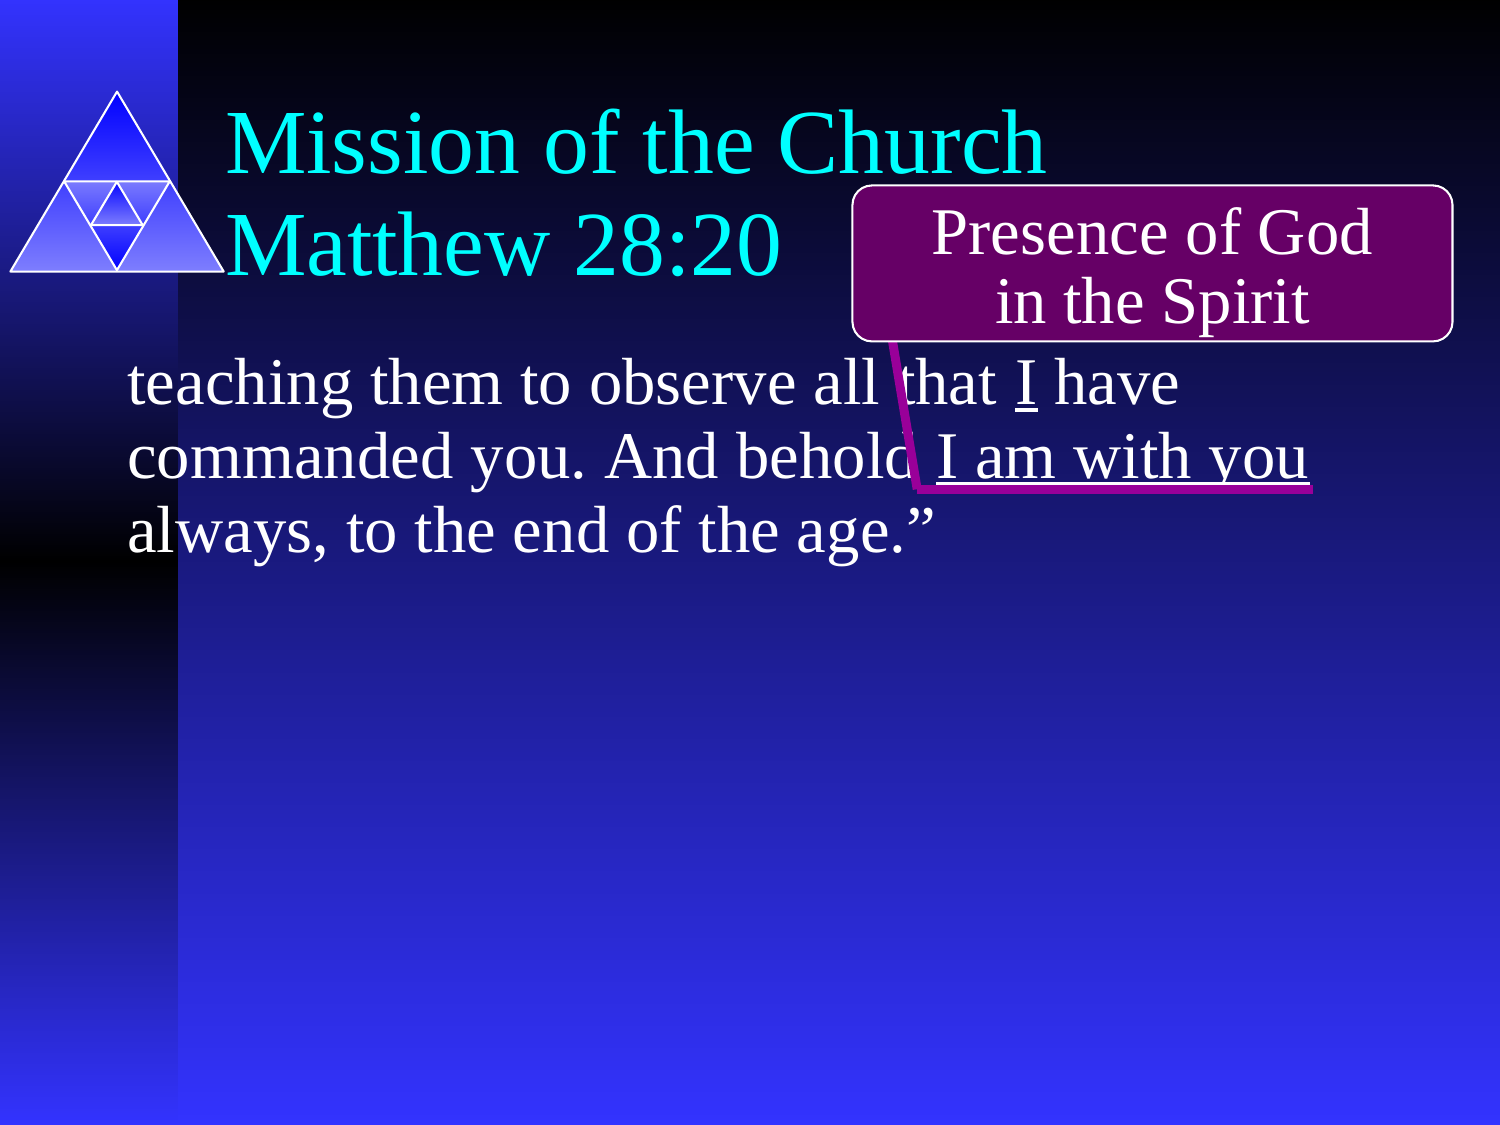

# Mission of the Church Matthew 28:20
Presence of God
in the Spirit
teaching them to observe all that I have commanded you. And behold I am with you always, to the end of the age.”